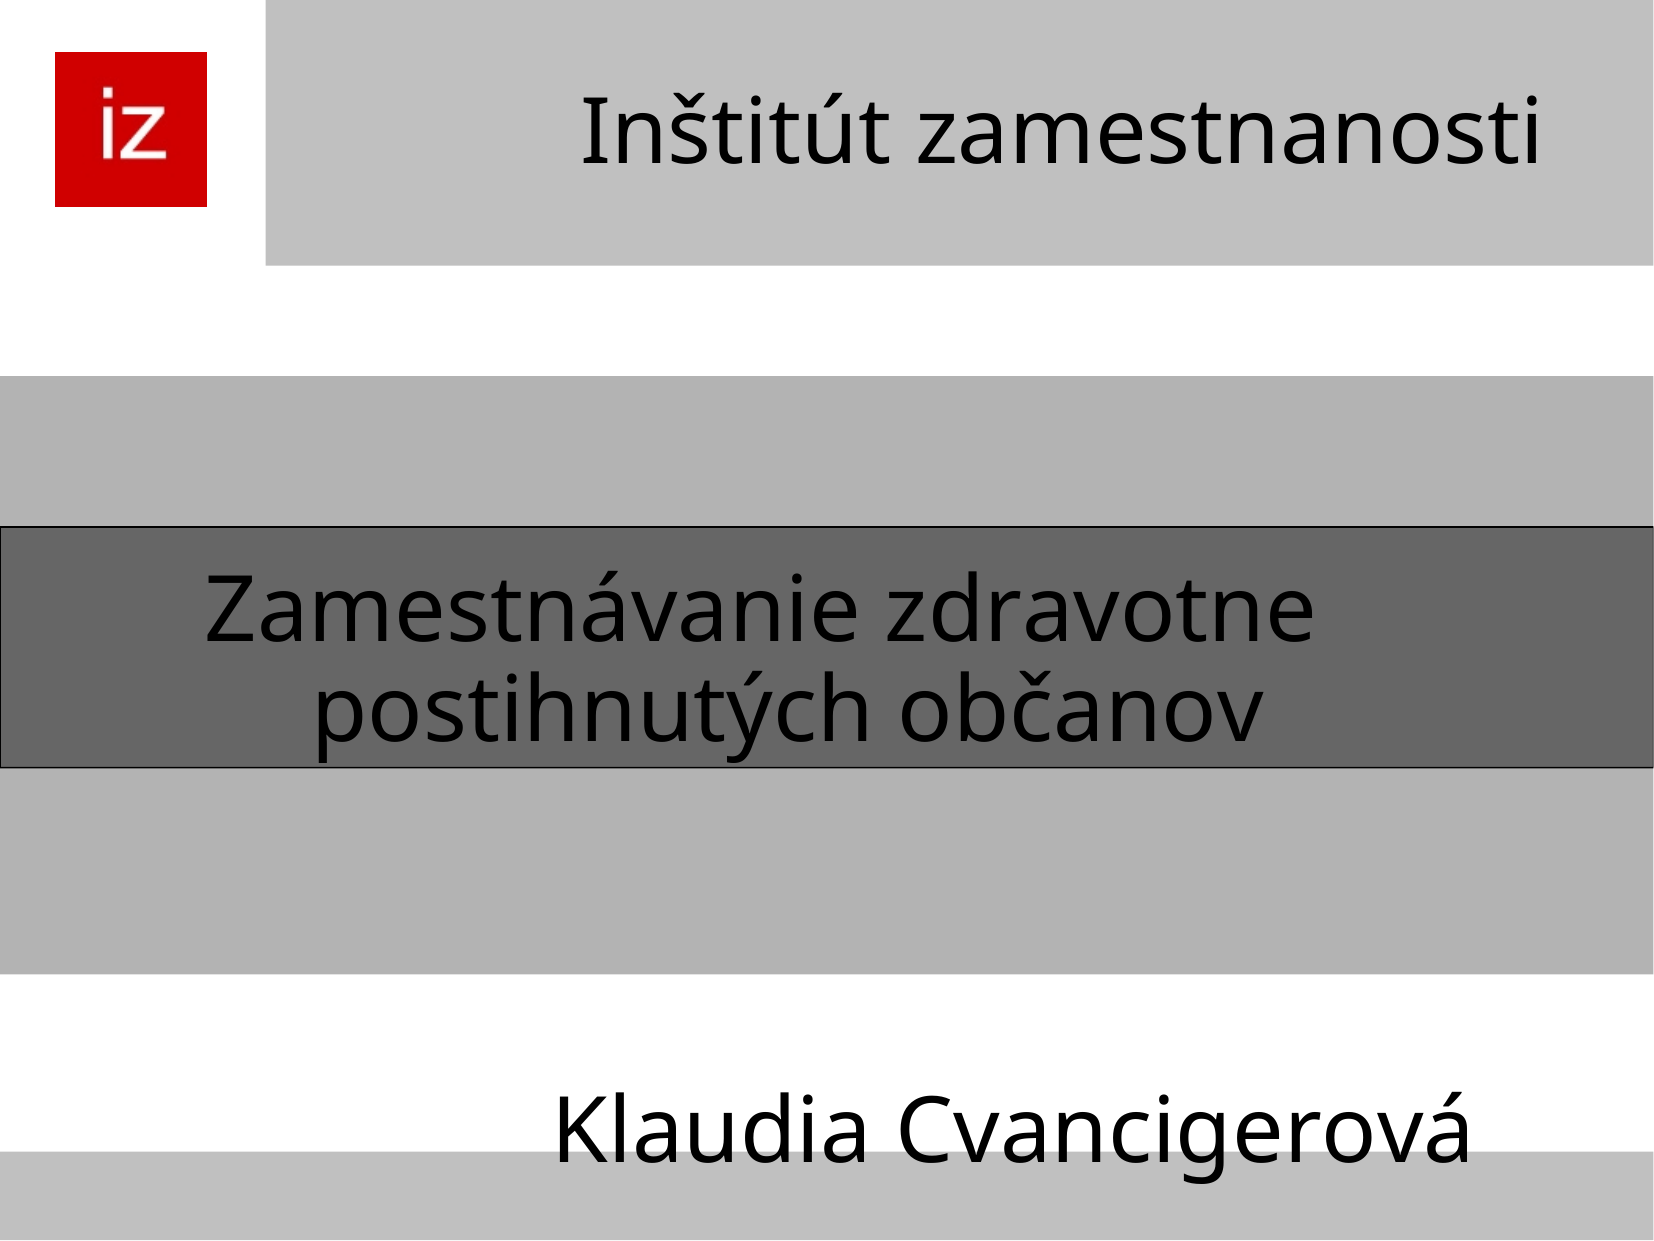

# Inštitút zamestnanosti
Zamestnávanie zdravotne postihnutých občanov
Klaudia Cvancigerová